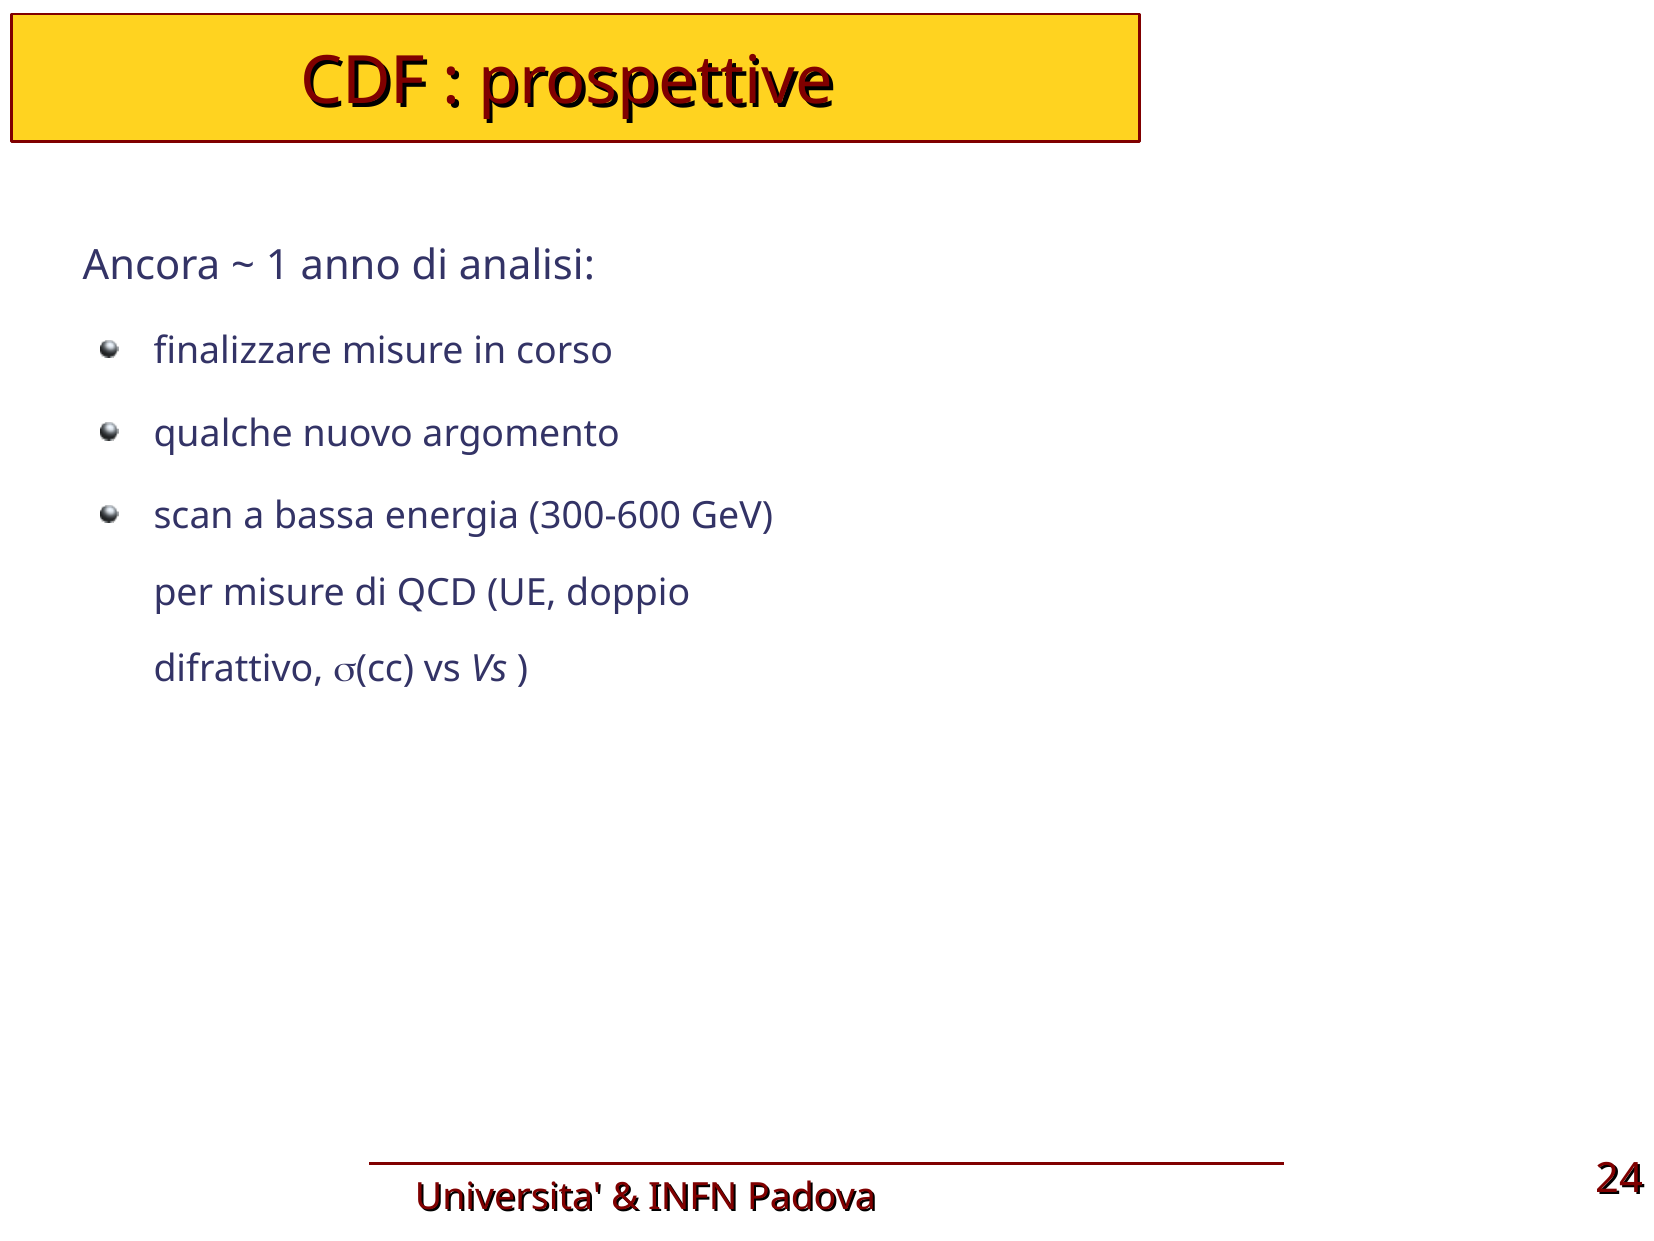

# CDF : prospettive
Ancora ~ 1 anno di analisi:
finalizzare misure in corso
qualche nuovo argomento
scan a bassa energia (300-600 GeV) per misure di QCD (UE, doppio difrattivo, s(cc) vs Vs )